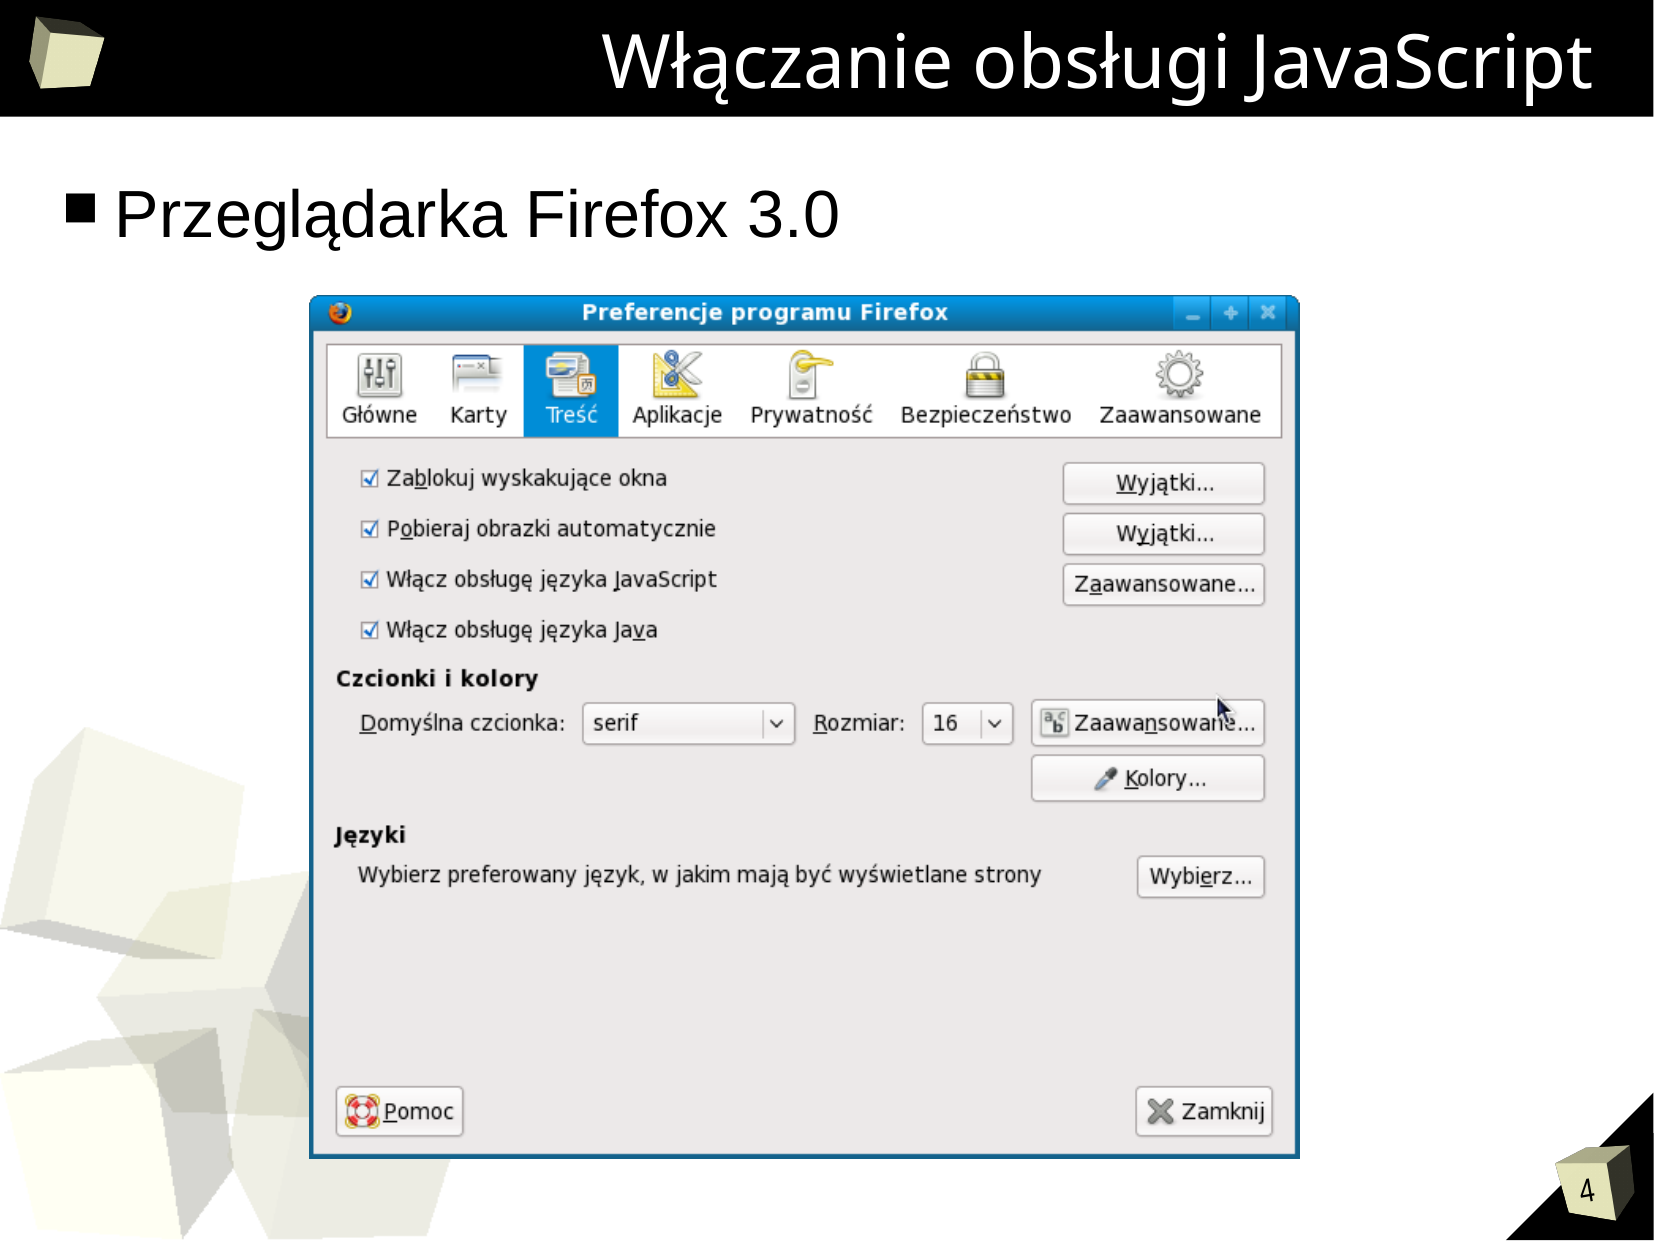

# Włączanie obsługi JavaScript
Przeglądarka Firefox 3.0